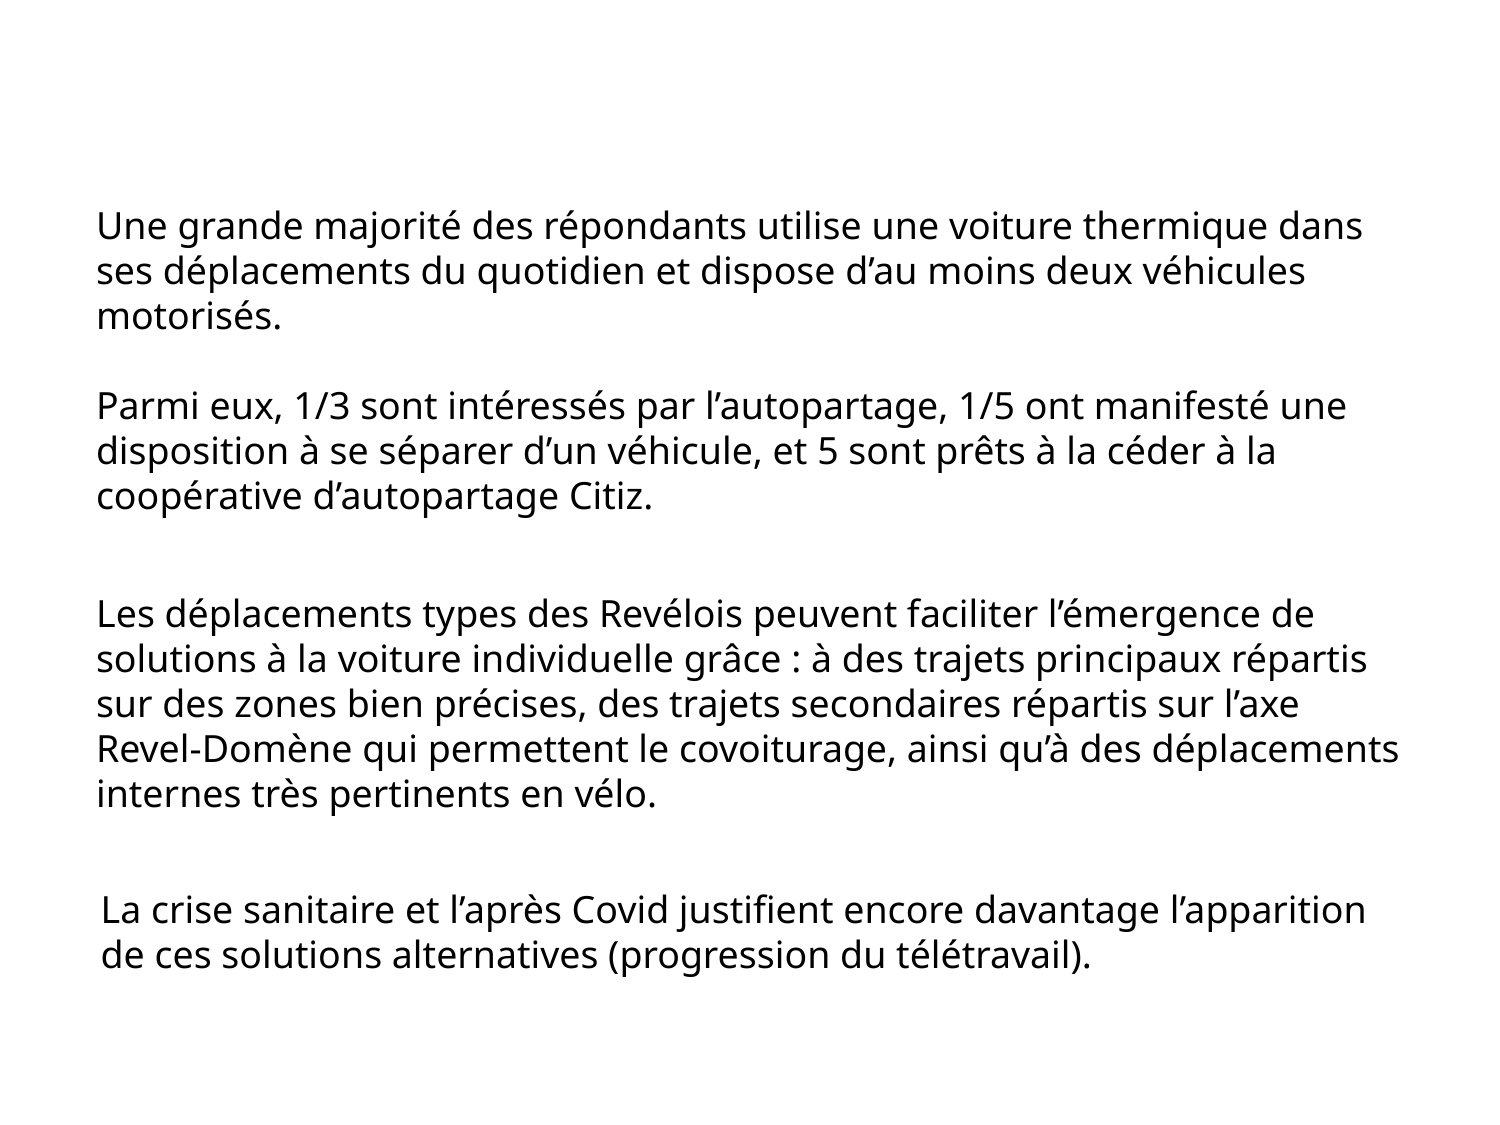

Une grande majorité des répondants utilise une voiture thermique dans ses déplacements du quotidien et dispose d’au moins deux véhicules motorisés.
Parmi eux, 1/3 sont intéressés par l’autopartage, 1/5 ont manifesté une disposition à se séparer d’un véhicule, et 5 sont prêts à la céder à la coopérative d’autopartage Citiz.
Les déplacements types des Revélois peuvent faciliter l’émergence de solutions à la voiture individuelle grâce : à des trajets principaux répartis sur des zones bien précises, des trajets secondaires répartis sur l’axe Revel-Domène qui permettent le covoiturage, ainsi qu’à des déplacements internes très pertinents en vélo.
La crise sanitaire et l’après Covid justifient encore davantage l’apparition de ces solutions alternatives (progression du télétravail).